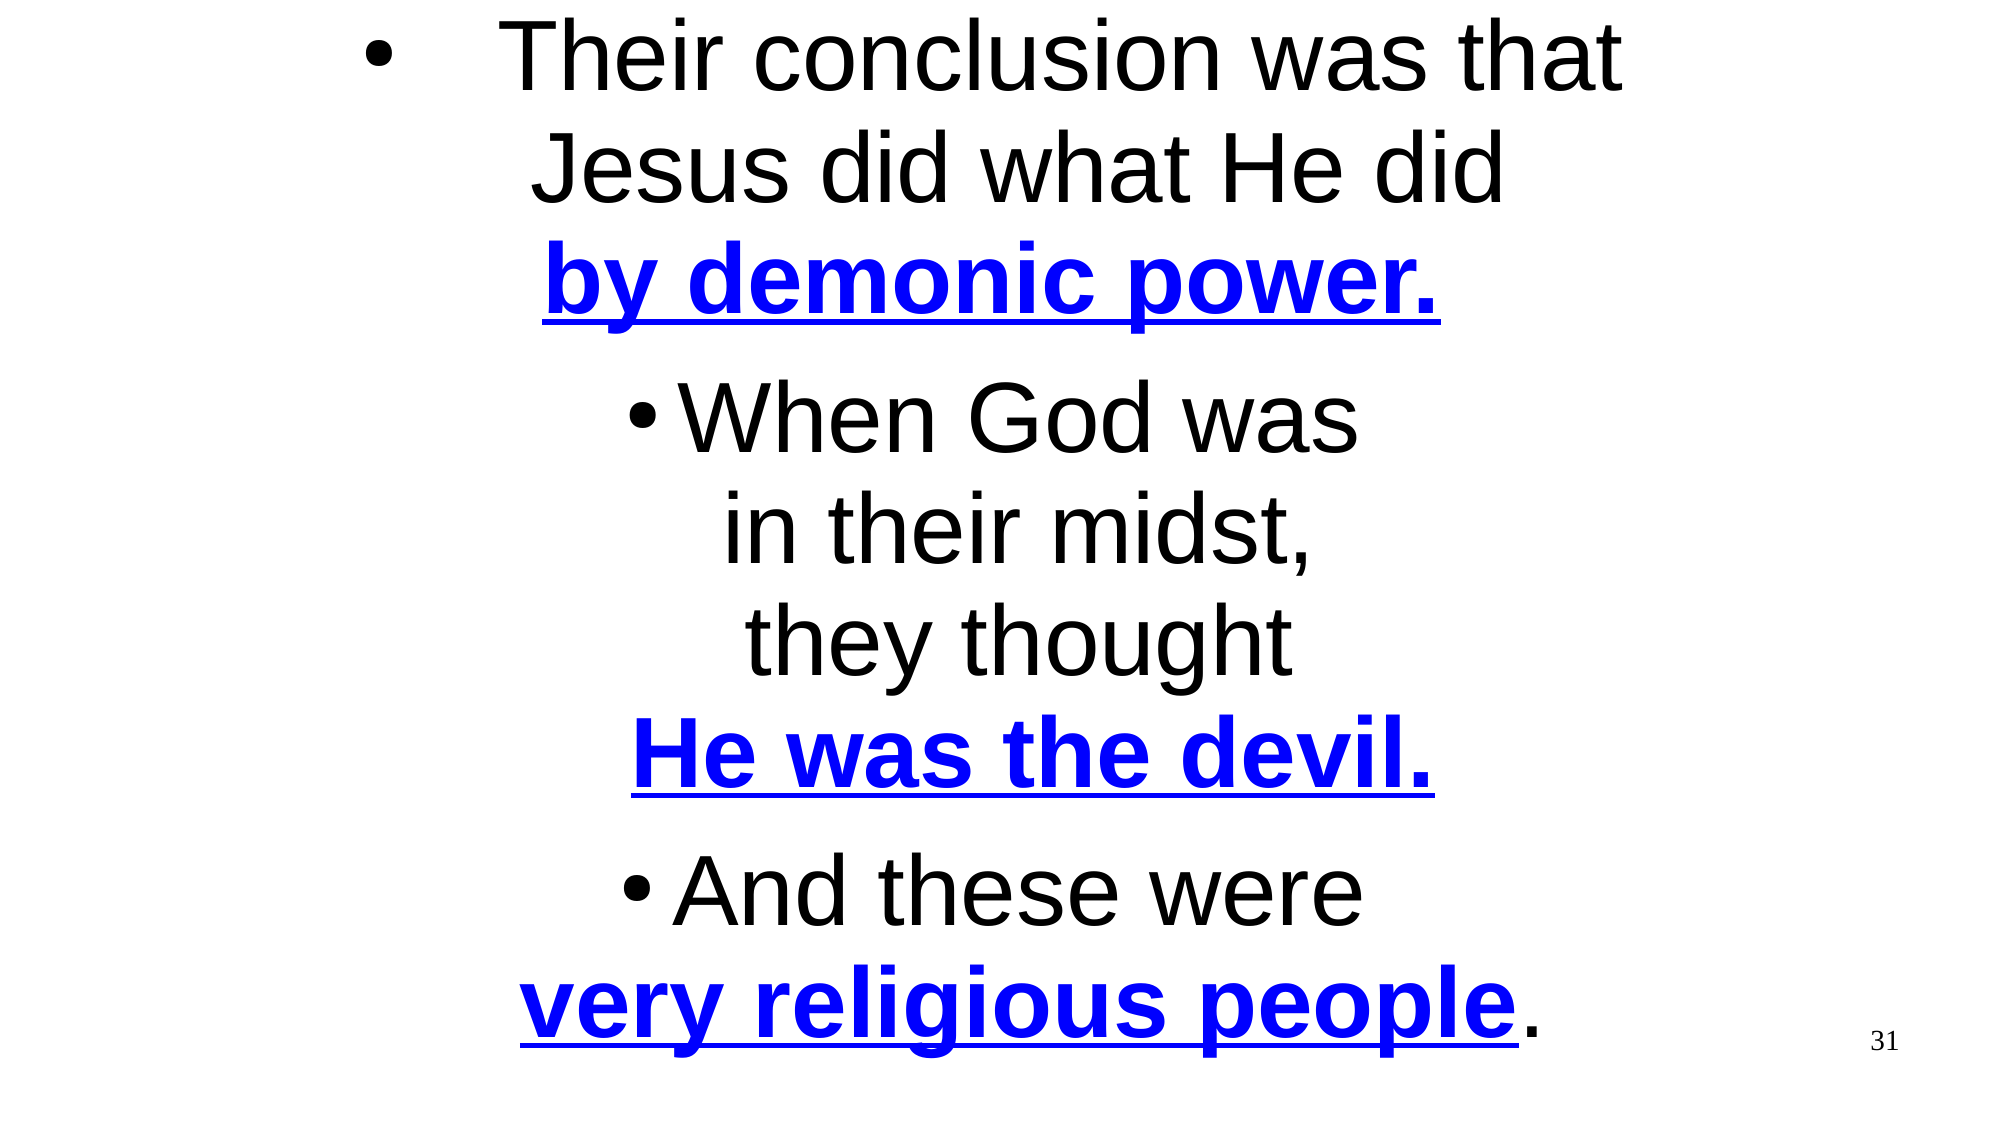

# Their conclusion was that Jesus did what He did by demonic power.
When God was
in their midst,
they thought
He was the devil.
And these were
very religious people.
31